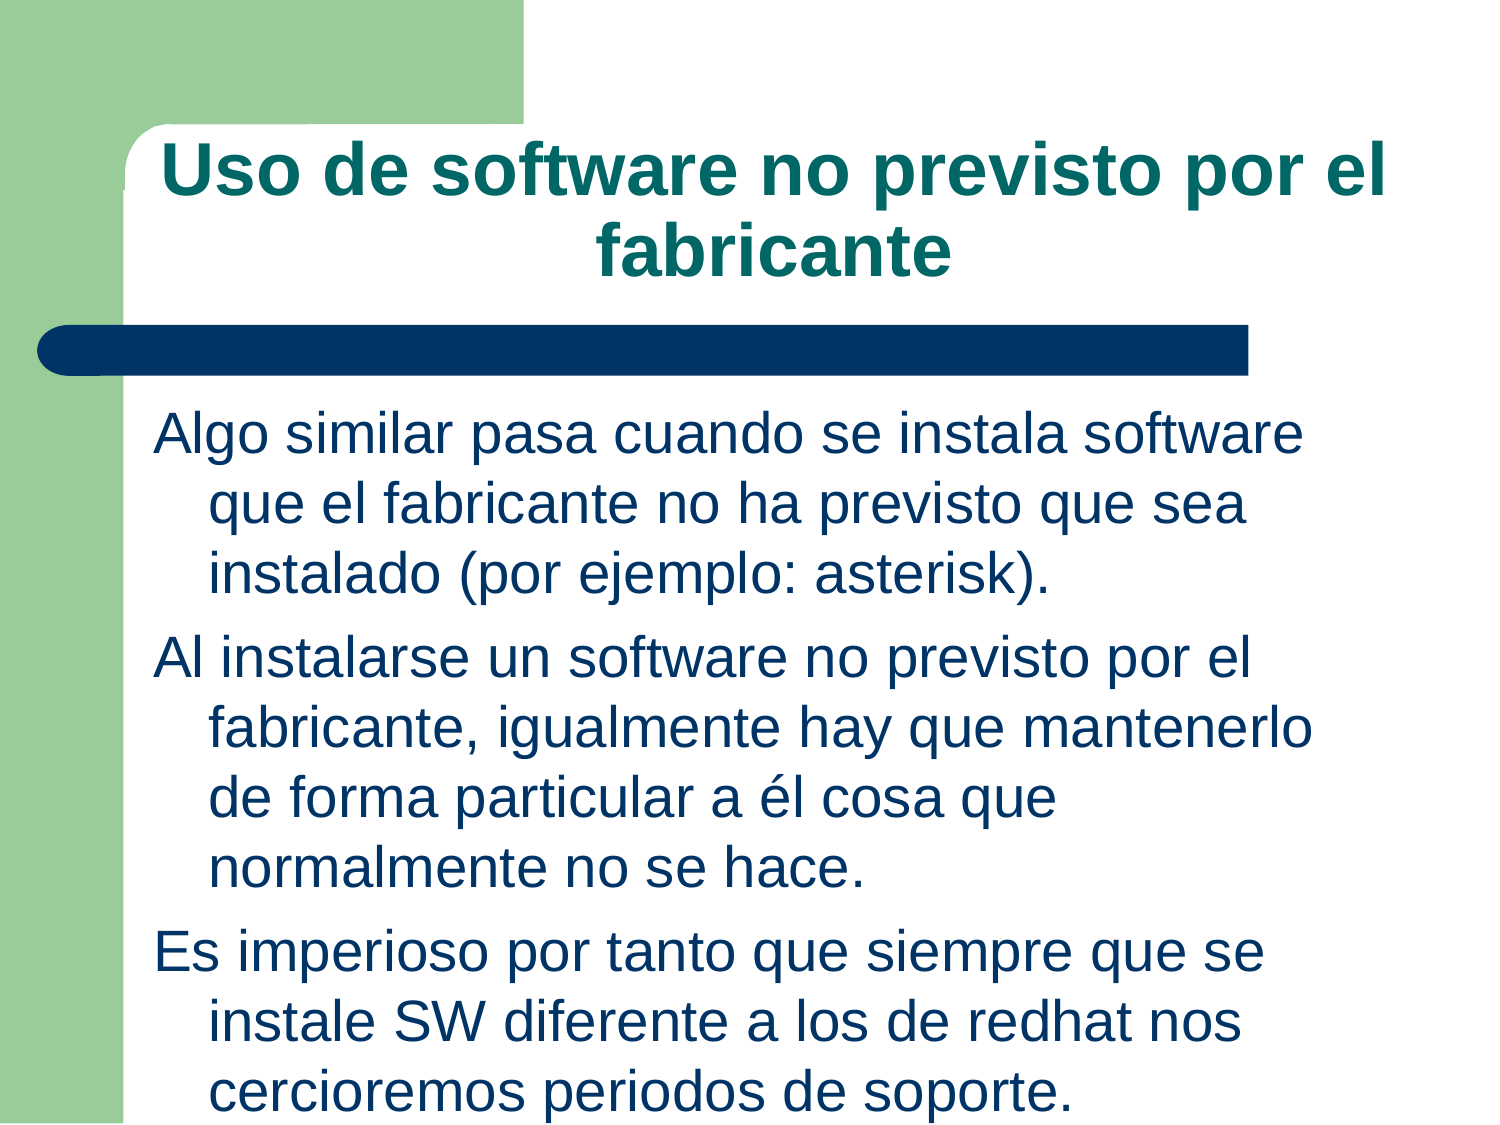

# Uso de software no previsto por el fabricante
Algo similar pasa cuando se instala software que el fabricante no ha previsto que sea instalado (por ejemplo: asterisk).
Al instalarse un software no previsto por el fabricante, igualmente hay que mantenerlo de forma particular a él cosa que normalmente no se hace.
Es imperioso por tanto que siempre que se instale SW diferente a los de redhat nos cercioremos periodos de soporte.